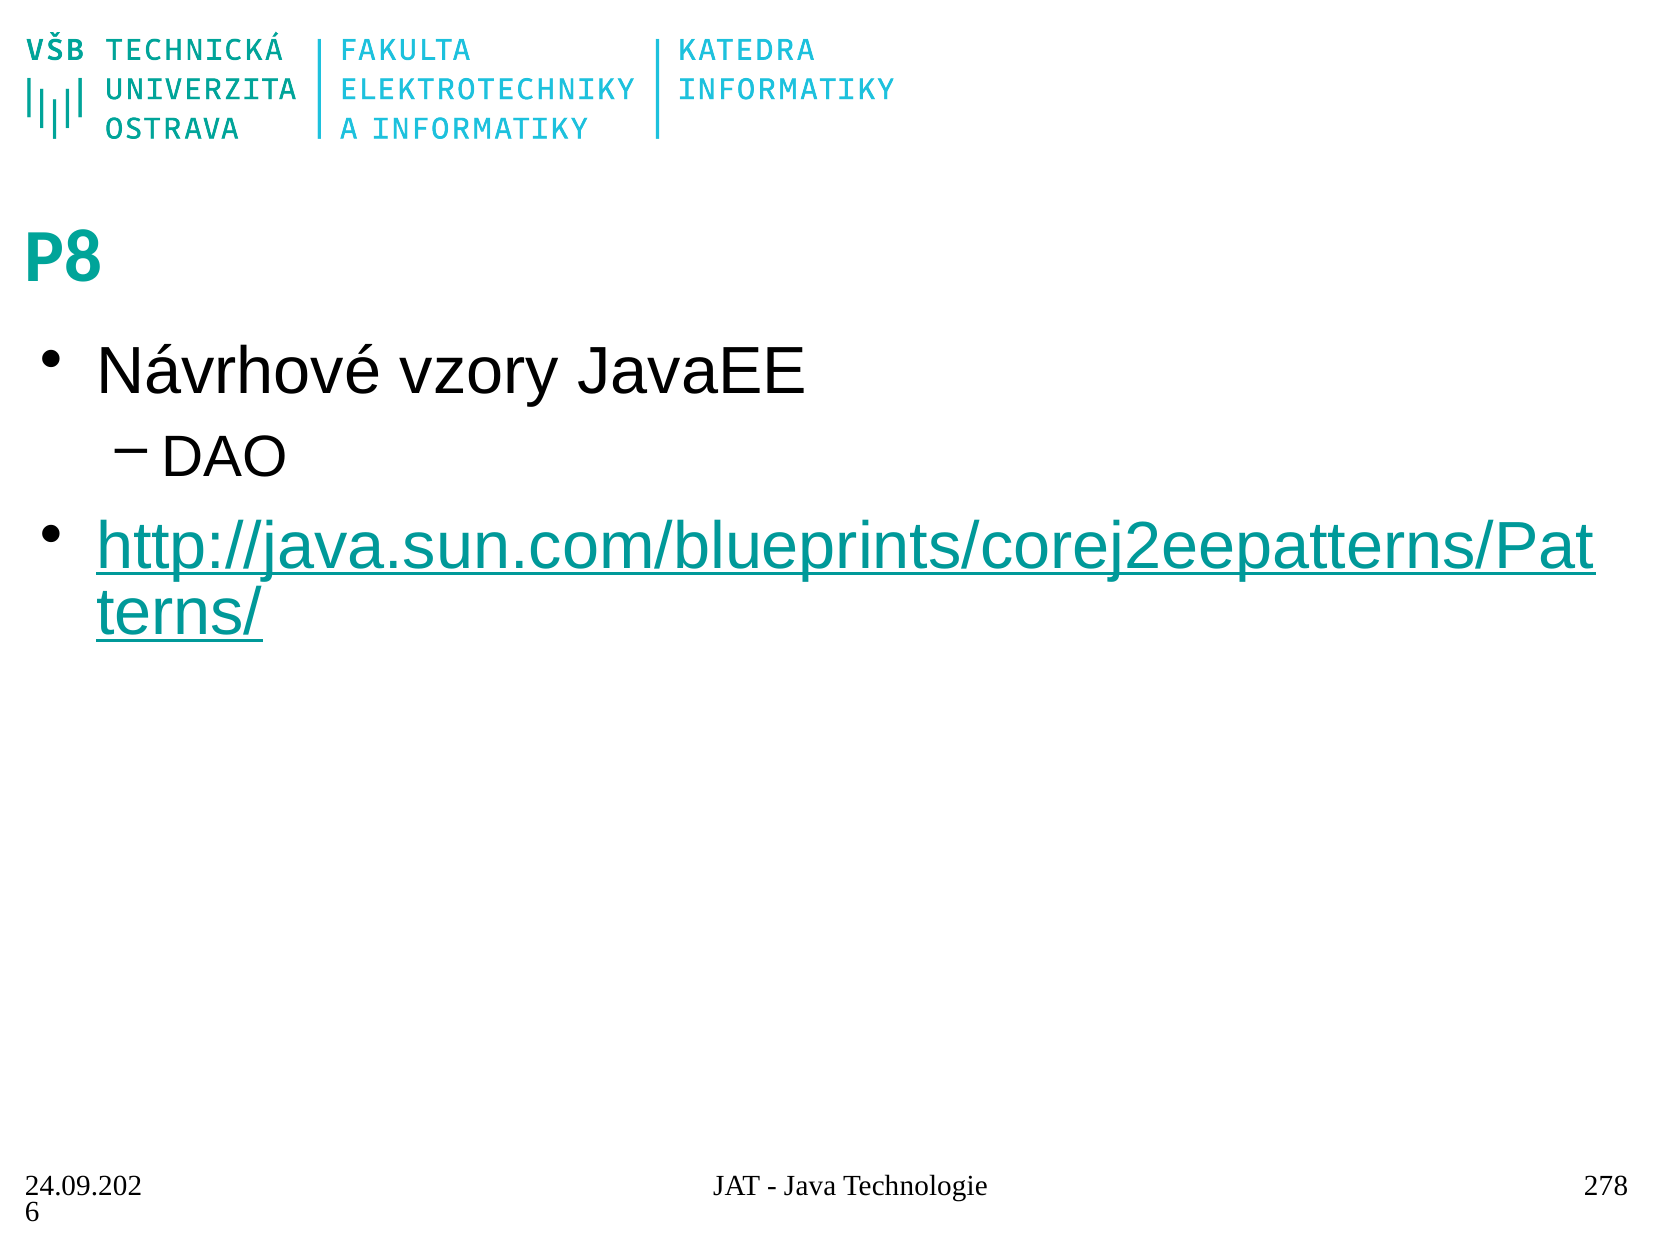

P8
# Návrhové vzory JavaEE
DAO
http://java.sun.com/blueprints/corej2eepatterns/Patterns/
JAT - Java Technologie
278